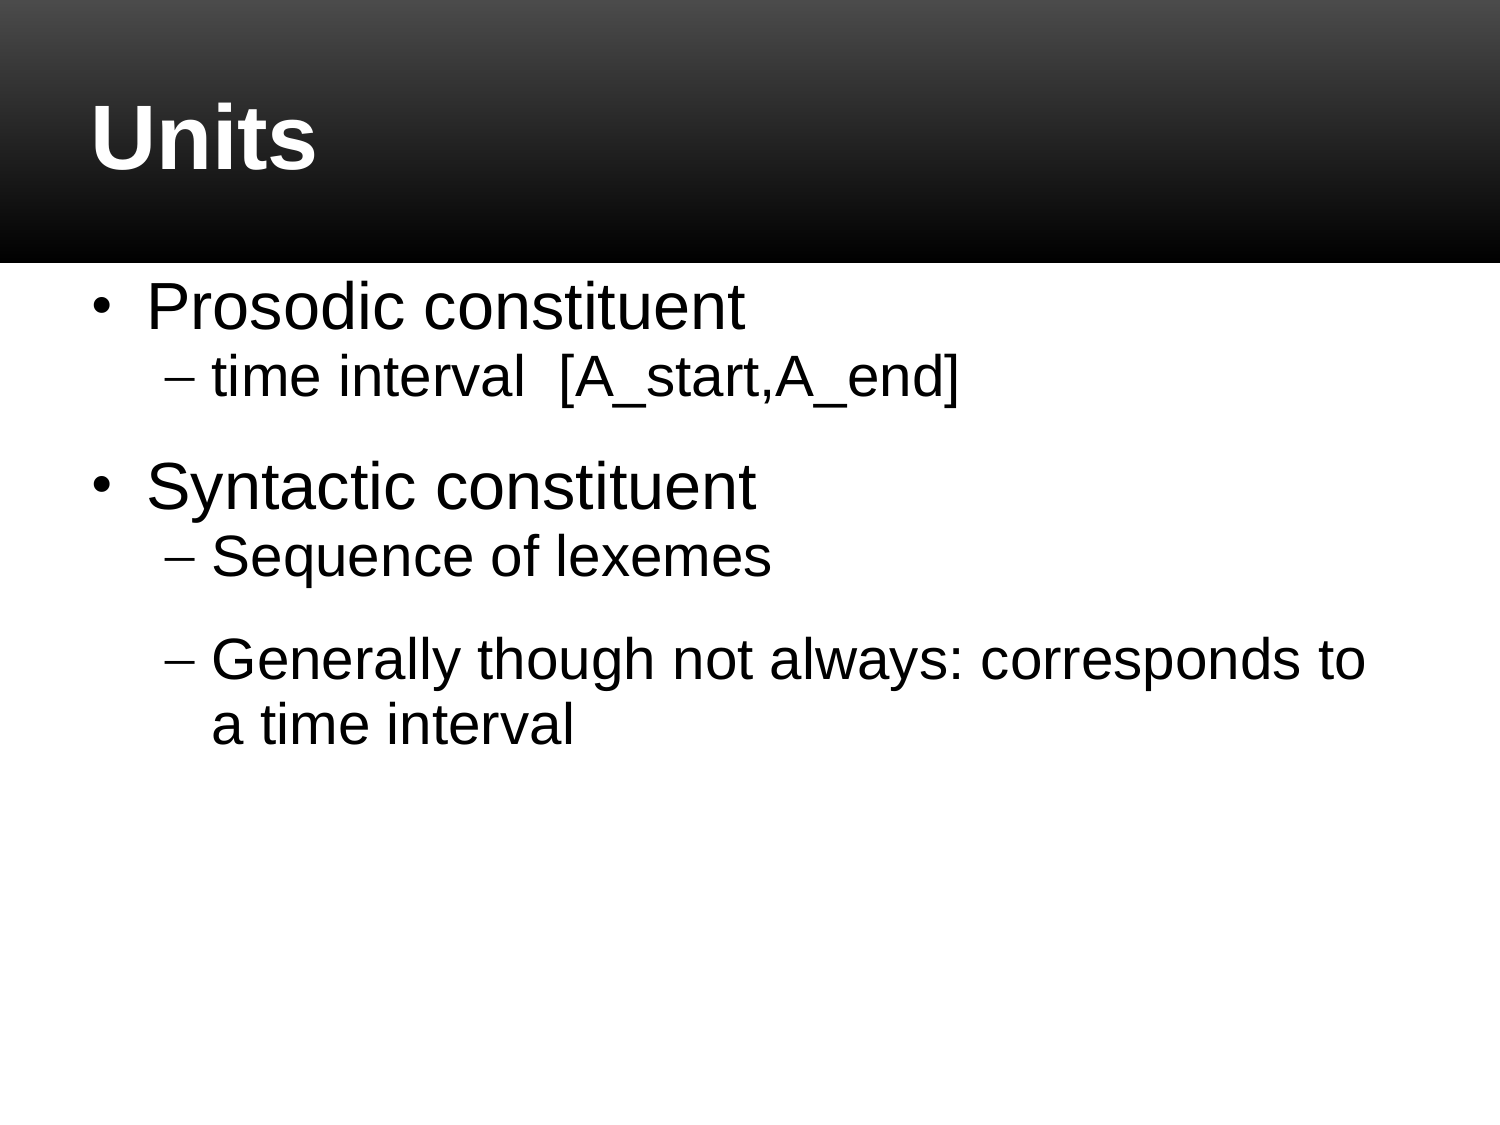

# Units
Prosodic constituent
time interval [A_start,A_end]
Syntactic constituent
Sequence of lexemes
Generally though not always: corresponds to a time interval